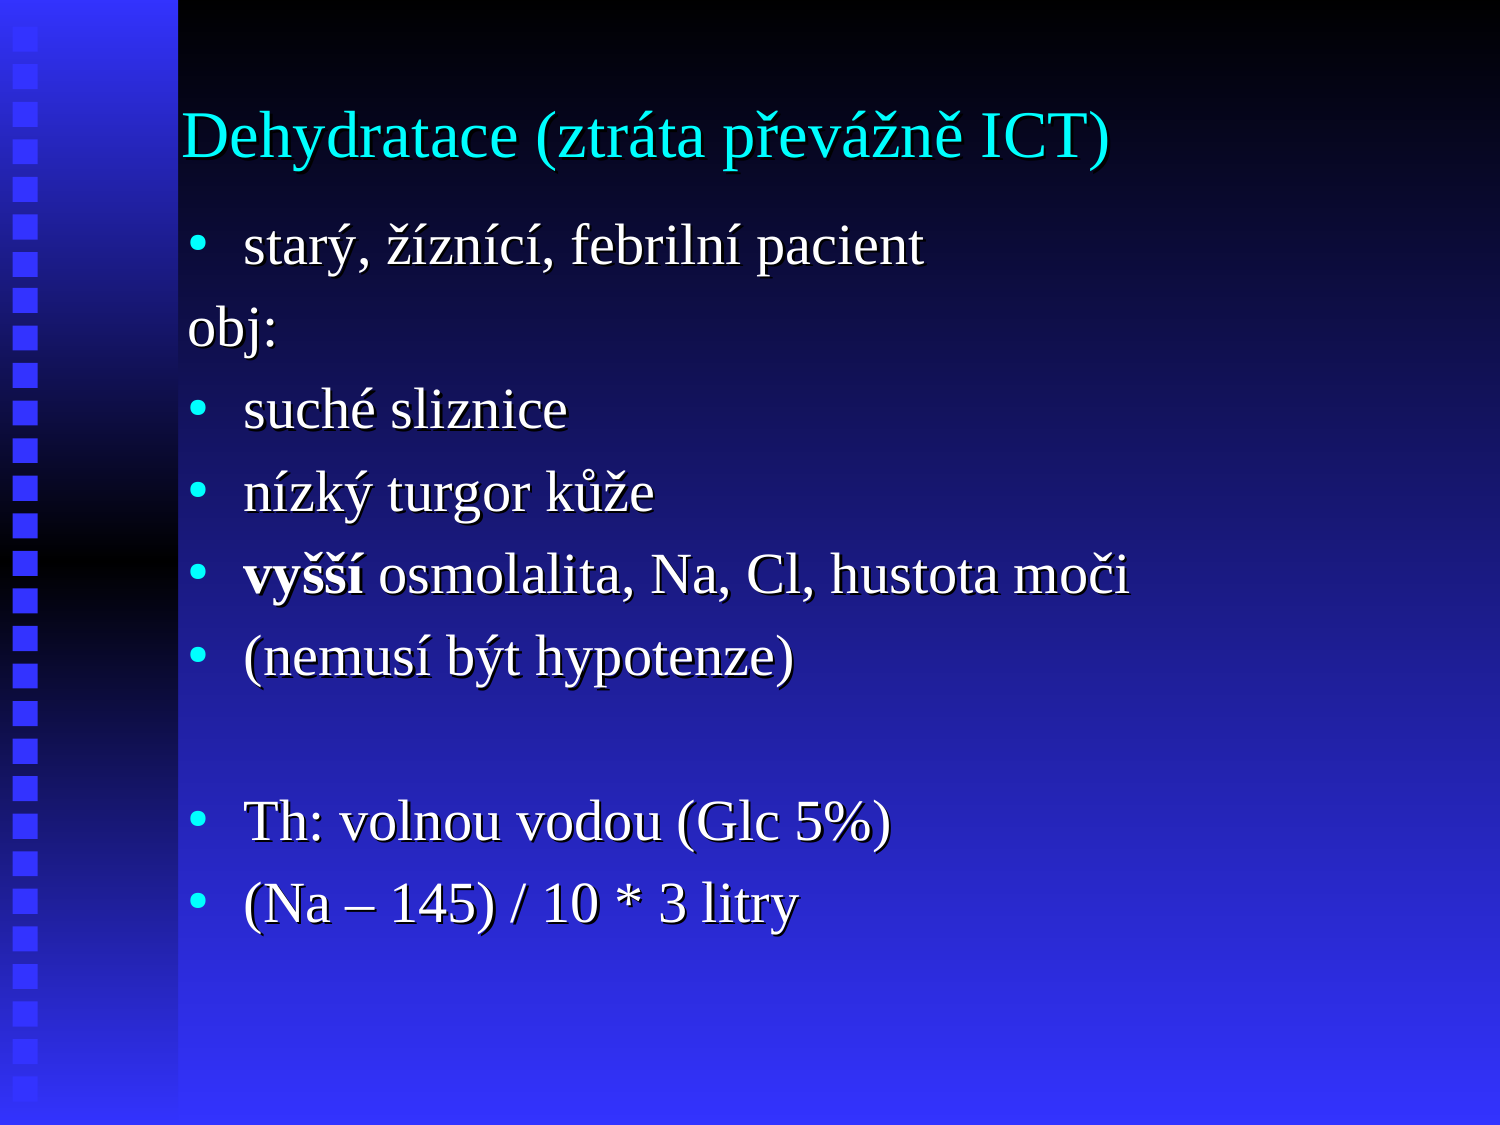

# Dehydratace (ztráta převážně ICT)
starý, žíznící, febrilní pacient
obj:
suché sliznice
nízký turgor kůže
vyšší osmolalita, Na, Cl, hustota moči
(nemusí být hypotenze)
Th: volnou vodou (Glc 5%)
(Na – 145) / 10 * 3 litry